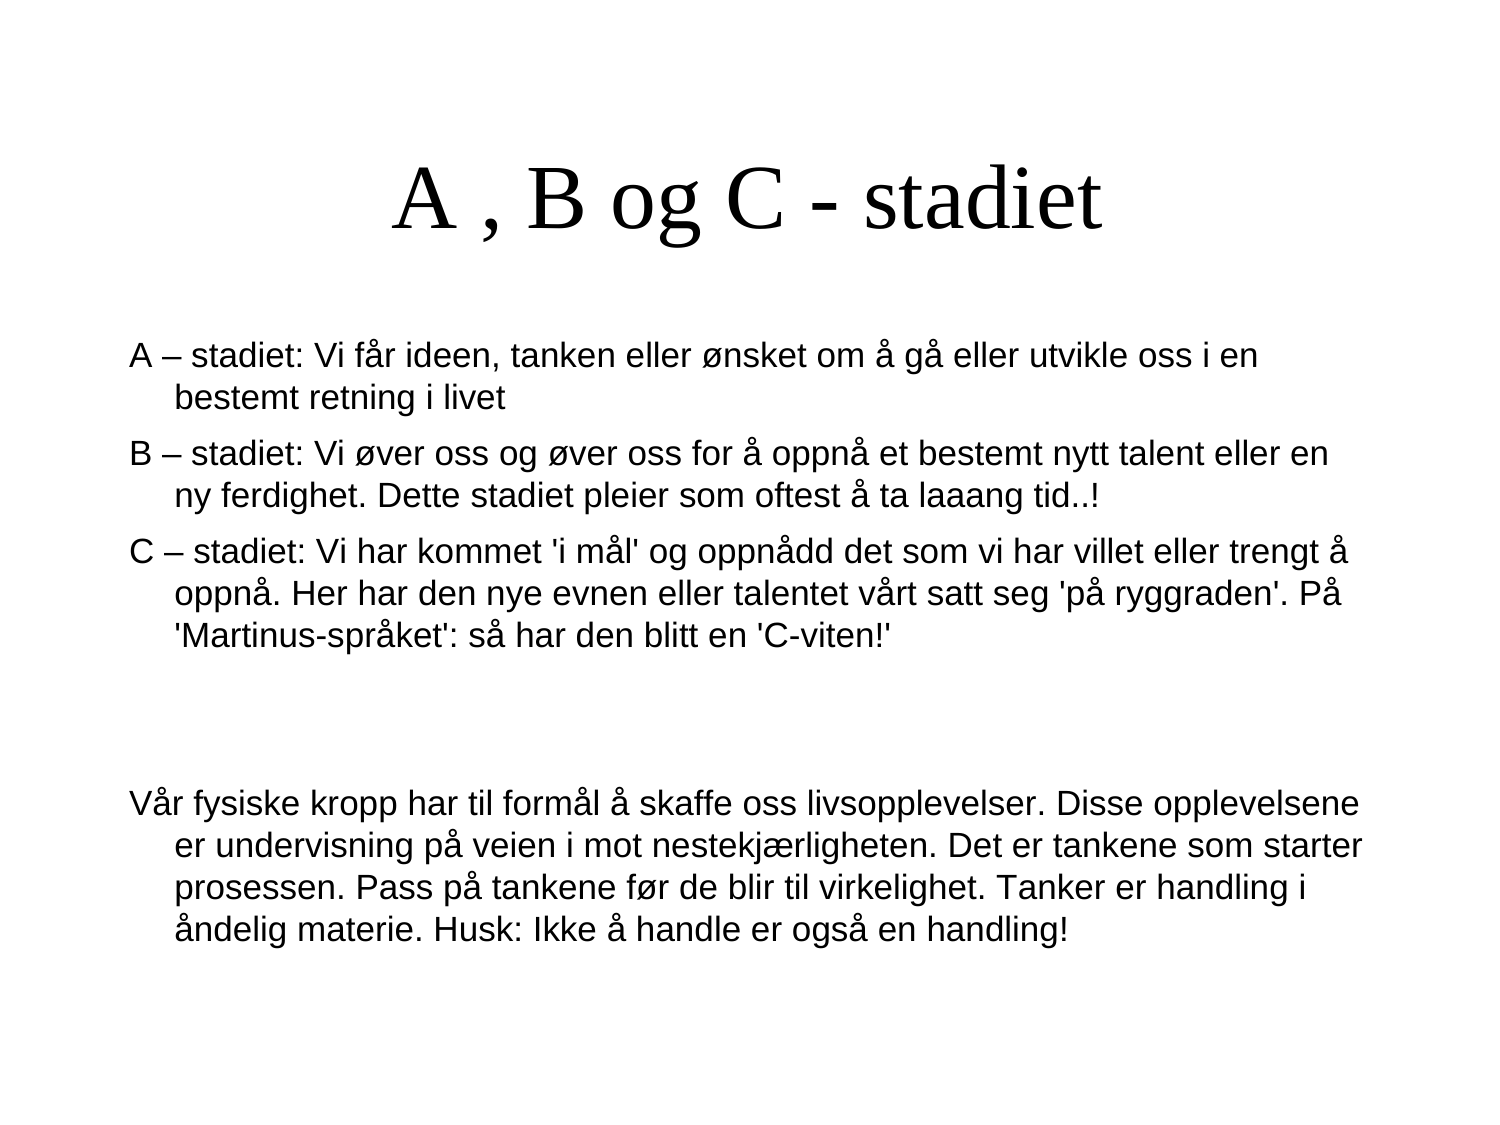

# A , B og C - stadiet
A – stadiet: Vi får ideen, tanken eller ønsket om å gå eller utvikle oss i en bestemt retning i livet
B – stadiet: Vi øver oss og øver oss for å oppnå et bestemt nytt talent eller en ny ferdighet. Dette stadiet pleier som oftest å ta laaang tid..!
C – stadiet: Vi har kommet 'i mål' og oppnådd det som vi har villet eller trengt å oppnå. Her har den nye evnen eller talentet vårt satt seg 'på ryggraden'. På 'Martinus-språket': så har den blitt en 'C-viten!'
Vår fysiske kropp har til formål å skaffe oss livsopplevelser. Disse opplevelsene er undervisning på veien i mot nestekjærligheten. Det er tankene som starter prosessen. Pass på tankene før de blir til virkelighet. Tanker er handling i åndelig materie. Husk: Ikke å handle er også en handling!